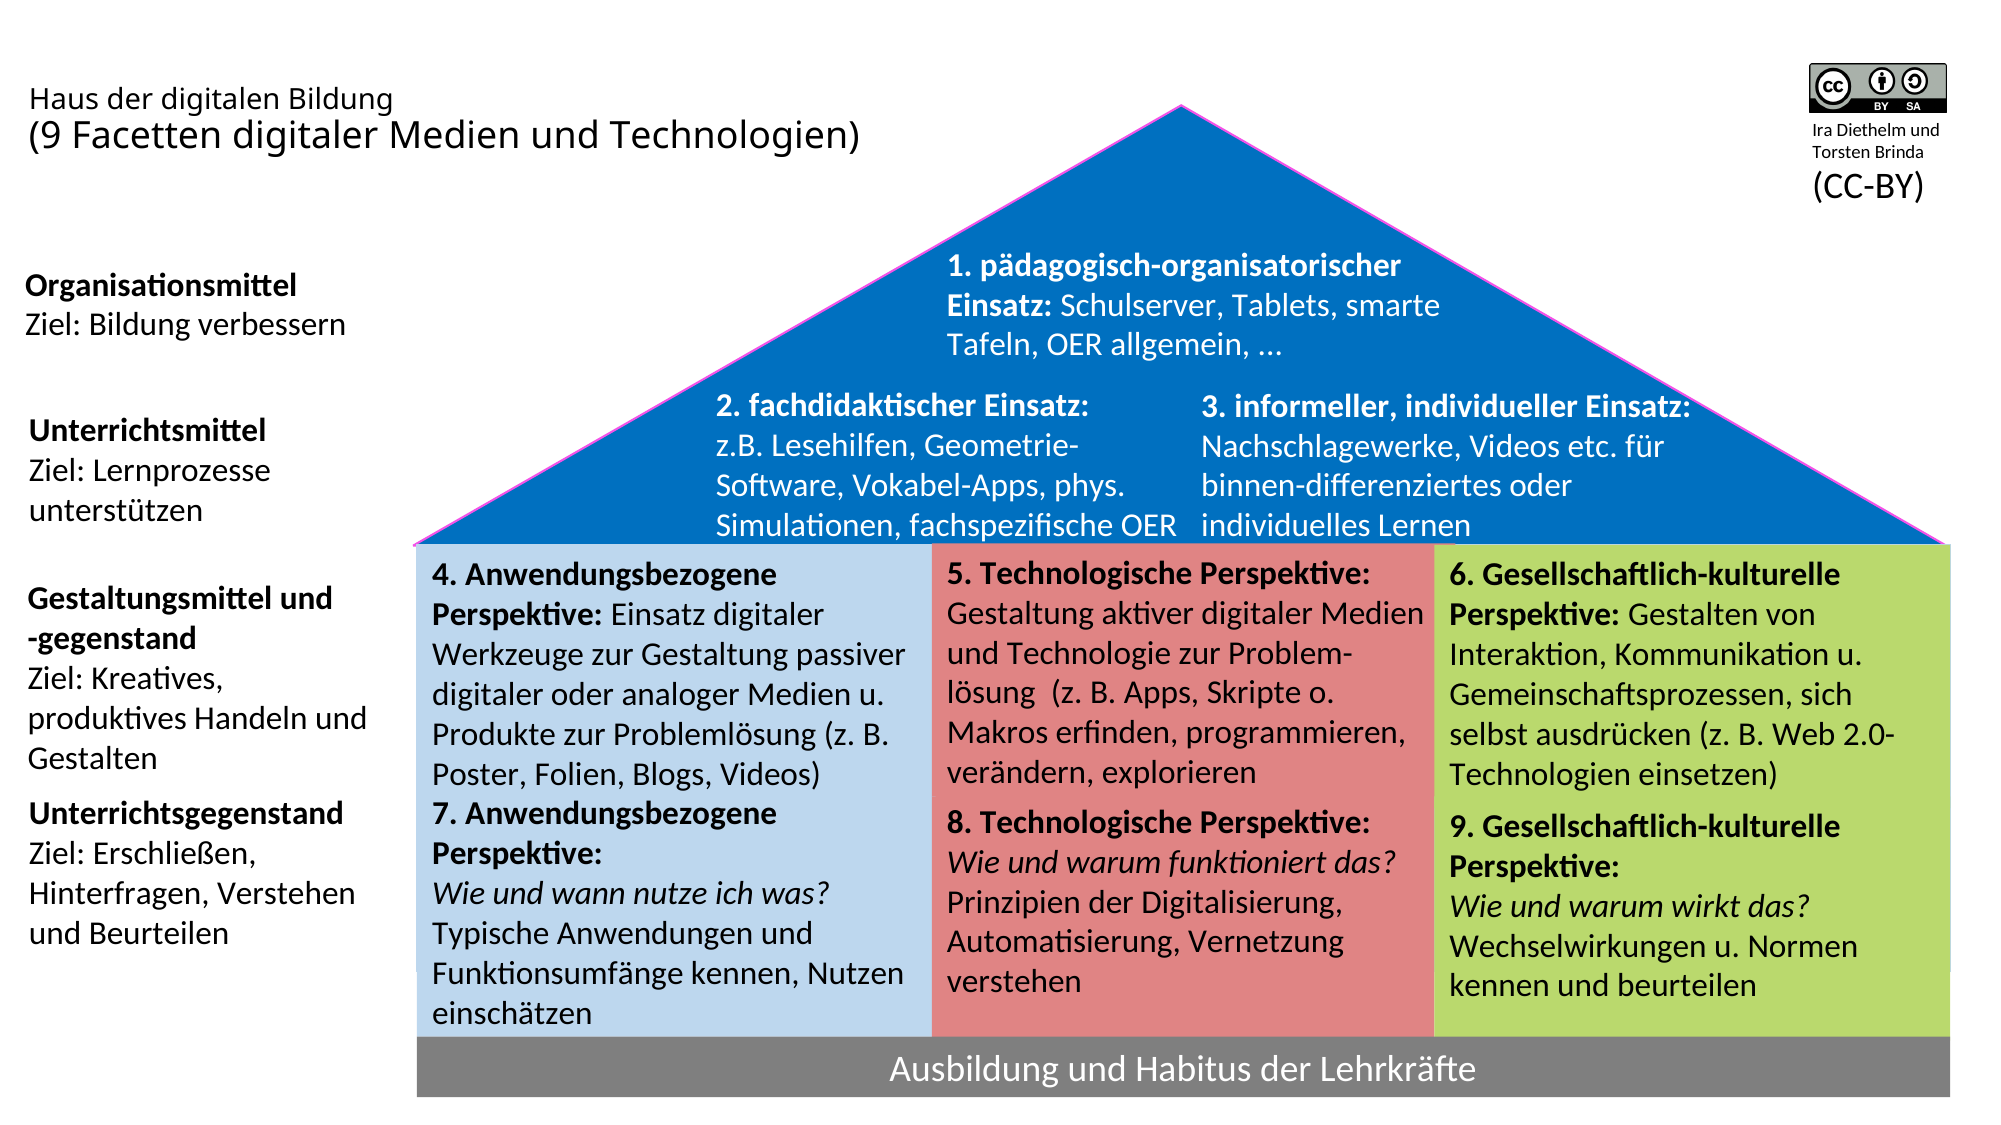

# Haus der digitalen Bildung (9 Facetten digitaler Medien und Technologien)
Ira Diethelm und
Torsten Brinda
(CC-BY)
1. pädagogisch-organisatorischer Einsatz: Schulserver, Tablets, smarte Tafeln, OER allgemein, ...
2. fachdidaktischer Einsatz:
z.B. Lesehilfen, Geometrie-Software, Vokabel-Apps, phys. Simulationen, fachspezifische OER
3. informeller, individueller Einsatz:
Nachschlagewerke, Videos etc. für binnen-differenziertes oder individuelles Lernen
5. Technologische Perspektive:
Gestaltung aktiver digitaler Medien und Technologie zur Problem-lösung  (z. B. Apps, Skripte o. Makros erfinden, programmieren, verändern, explorieren
4. Anwendungsbezogene Perspektive: Einsatz digitaler Werkzeuge zur Gestaltung passiver digitaler oder analoger Medien u. Produkte zur Problemlösung (z. B. Poster, Folien, Blogs, Videos)
6. Gesellschaftlich-kulturelle Perspektive: Gestalten von Interaktion, Kommunikation u. Gemeinschaftsprozessen, sich selbst ausdrücken (z. B. Web 2.0-Technologien einsetzen)
7. Anwendungsbezogene Perspektive:
Wie und wann nutze ich was? Typische Anwendungen und Funktionsumfänge kennen, Nutzen einschätzen
8. Technologische Perspektive:
Wie und warum funktioniert das?
Prinzipien der Digitalisierung, Automatisierung, Vernetzung verstehen
9. Gesellschaftlich-kulturelle Perspektive:
Wie und warum wirkt das?
Wechselwirkungen u. Normen kennen und beurteilen
Organisationsmittel
Ziel: Bildung verbessern
Unterrichtsmittel
Ziel: Lernprozesse unterstützen
Gestaltungsmittel und
-gegenstand
Ziel: Kreatives, produktives Handeln und Gestalten
Unterrichtsgegenstand
Ziel: Erschließen, Hinterfragen, Verstehen und Beurteilen
Ausbildung und Habitus der Lehrkräfte